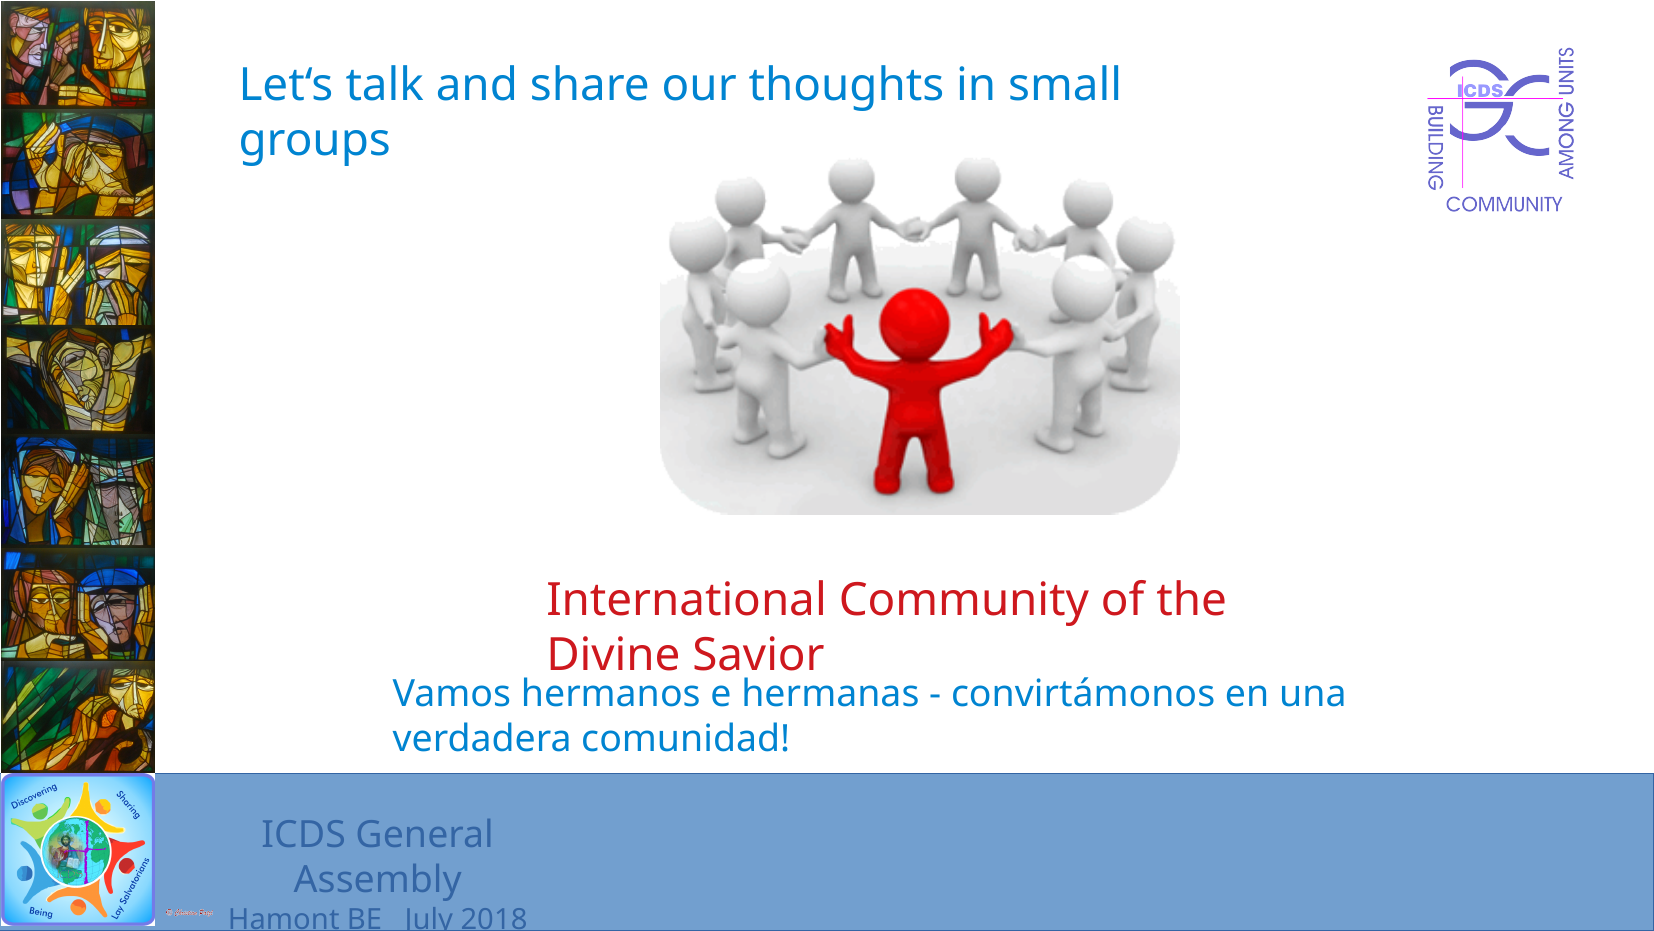

Let‘s talk and share our thoughts in small groups
International Community of the Divine Savior
Vamos hermanos e hermanas - convirtámonos en una verdadera comunidad!